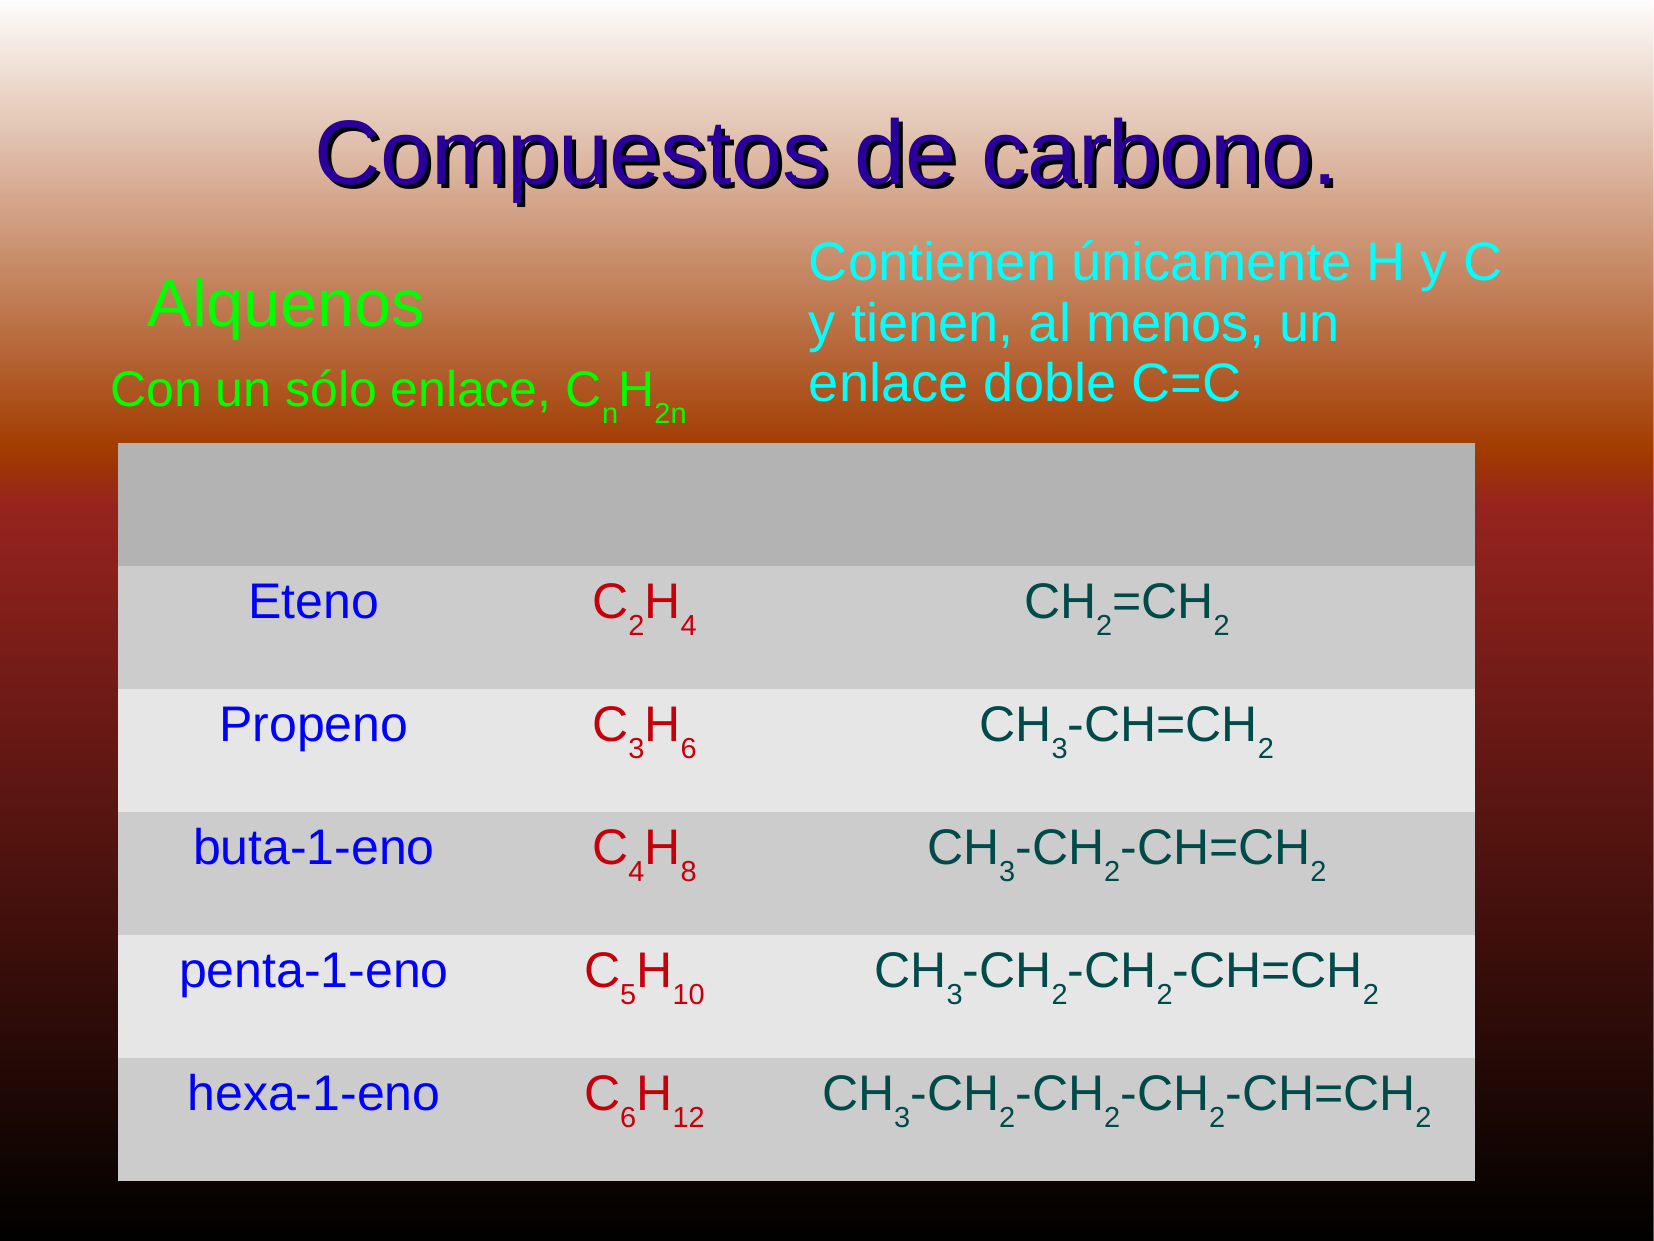

Compuestos de carbono.
Contienen únicamente H y C y tienen, al menos, un enlace doble C=C
# Alquenos
Con un sólo enlace, CnH2n
| | | |
| --- | --- | --- |
| Eteno | C2H4 | CH2=CH2 |
| Propeno | C3H6 | CH3-CH=CH2 |
| buta-1-eno | C4H8 | CH3-CH2-CH=CH2 |
| penta-1-eno | C5H10 | CH3-CH2-CH2-CH=CH2 |
| hexa-1-eno | C6H12 | CH3-CH2-CH2-CH2-CH=CH2 |